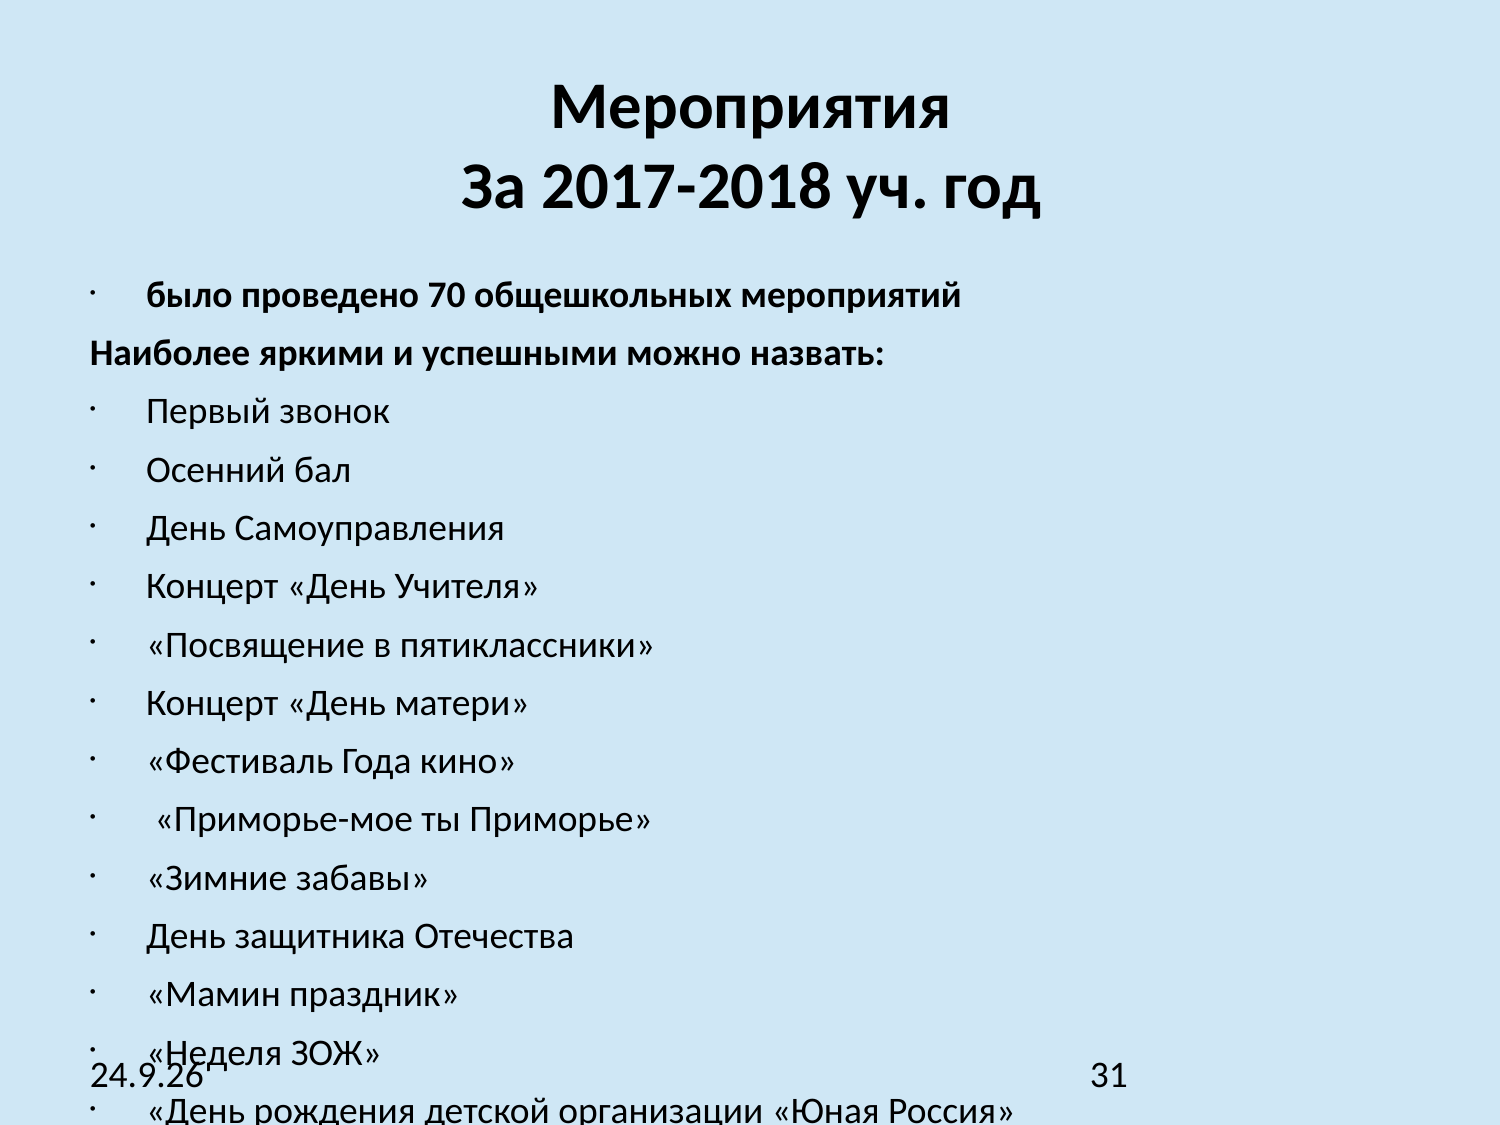

# Мероприятия За 2017-2018 уч. год
было проведено 70 общешкольных мероприятий
Наиболее яркими и успешными можно назвать:
Первый звонок
Осенний бал
День Самоуправления
Концерт «День Учителя»
«Посвящение в пятиклассники»
Концерт «День матери»
«Фестиваль Года кино»
 «Приморье-мое ты Приморье»
«Зимние забавы»
День защитника Отечества
«Мамин праздник»
«Неделя ЗОЖ»
«День рождения детской организации «Юная Россия»
Неделя добра
«Открытие года Экологии»
«Конкурс экологической песни»
Конкурсы «Ученик года», «Лучший класс»
Фестиваль детского творчества «Люблю тебя, моя Россия»
Митинг «День Победы»
Конференция детской организации «Юная Россия»